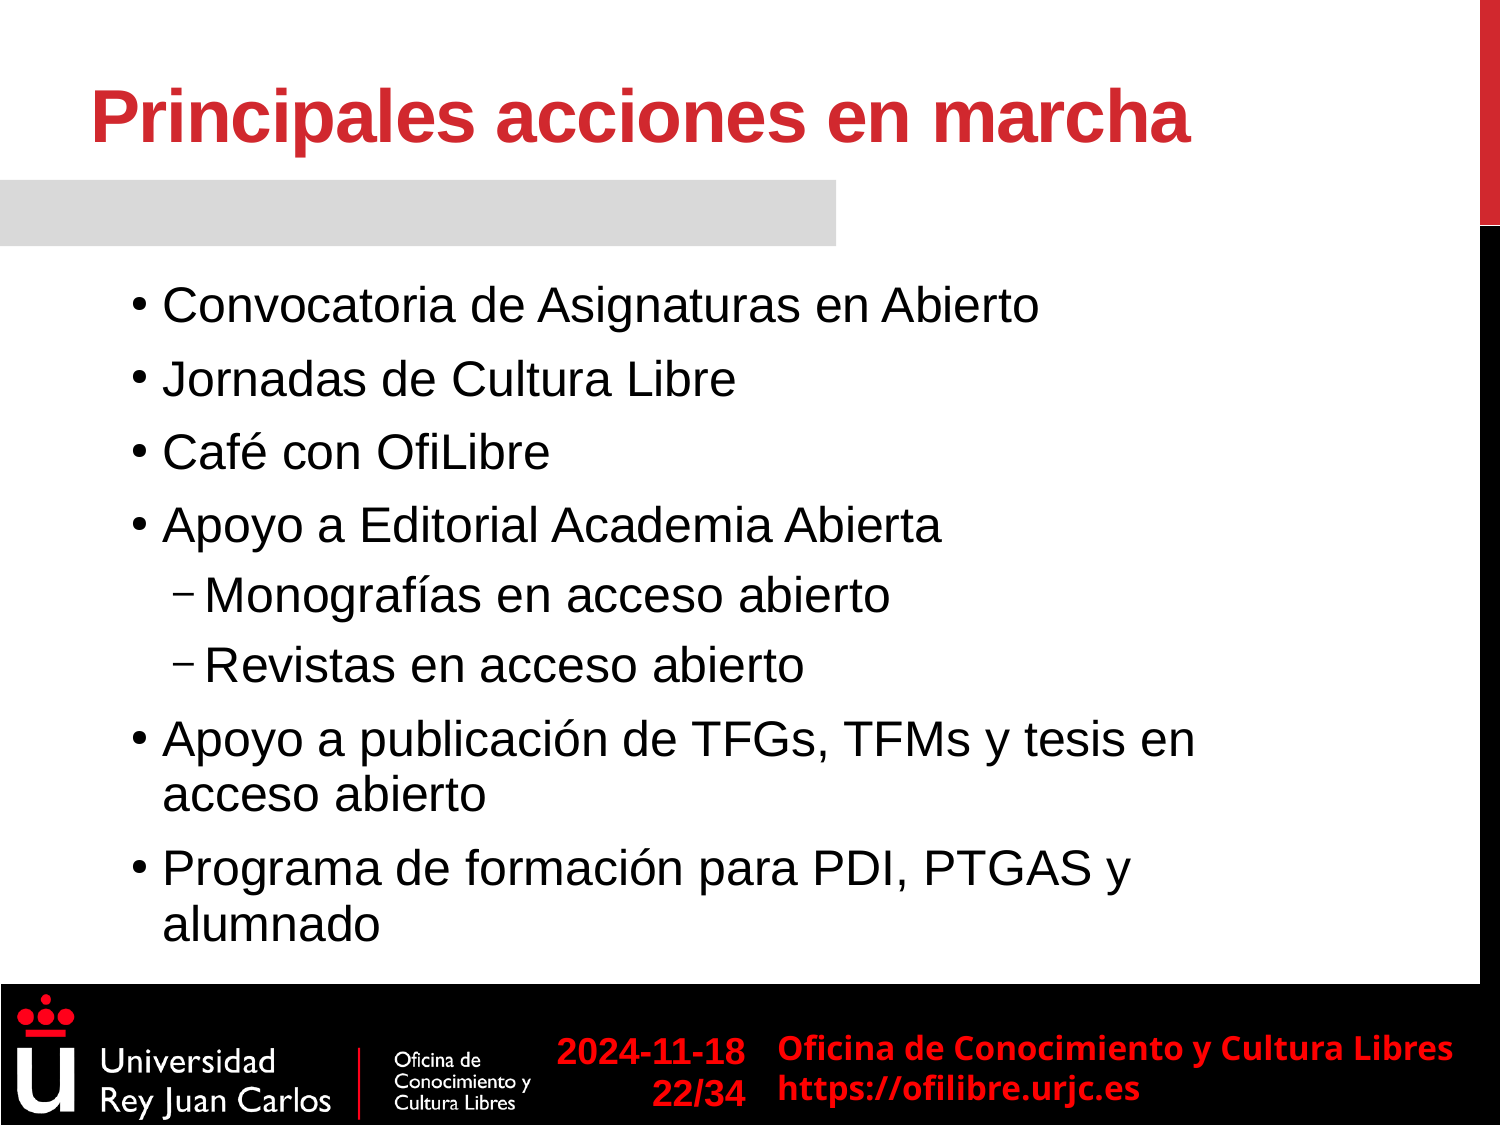

Principales acciones en marcha
# Convocatoria de Asignaturas en Abierto
Jornadas de Cultura Libre
Café con OfiLibre
Apoyo a Editorial Academia Abierta
Monografías en acceso abierto
Revistas en acceso abierto
Apoyo a publicación de TFGs, TFMs y tesis en acceso abierto
Programa de formación para PDI, PTGAS y alumnado